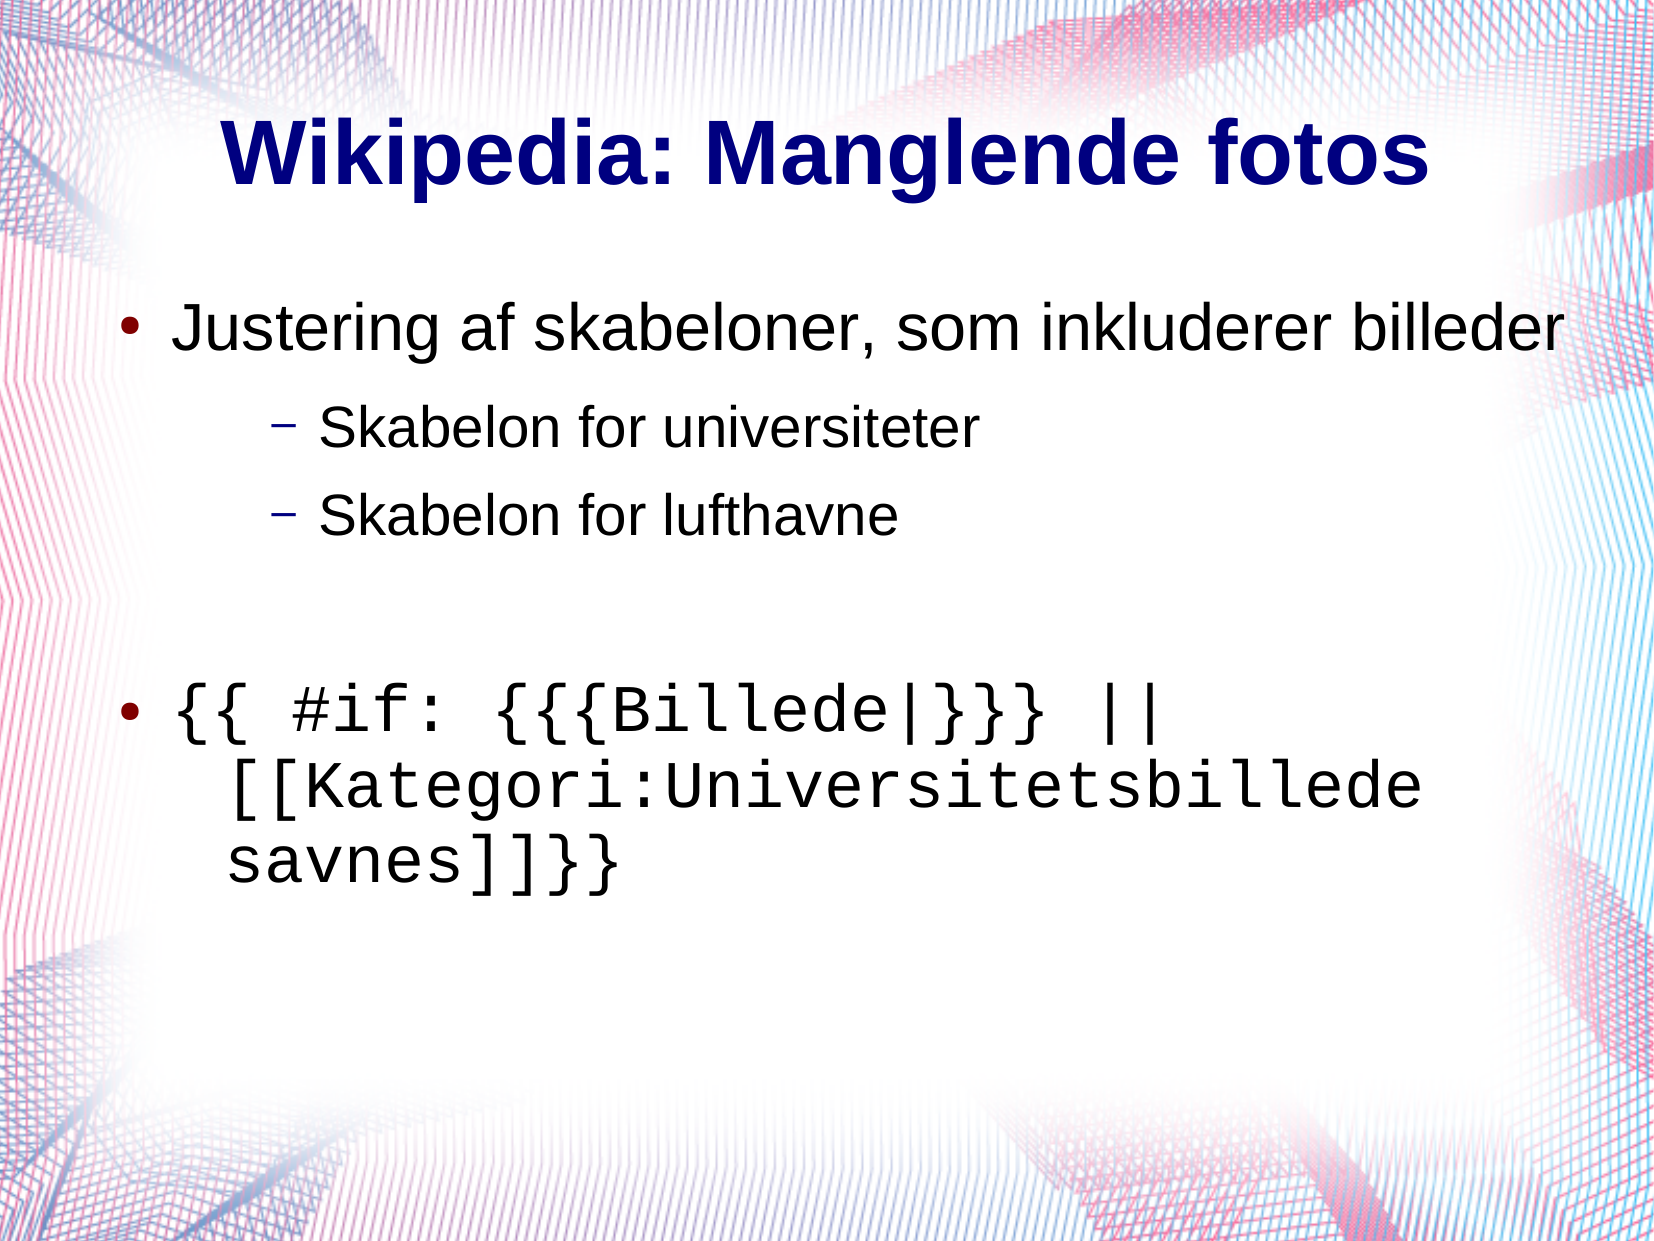

# Wikipedia: Manglende fotos
Justering af skabeloner, som inkluderer billeder
Skabelon for universiteter
Skabelon for lufthavne
{{ #if: {{{Billede|}}} || [[Kategori:Universitetsbillede savnes]]}}